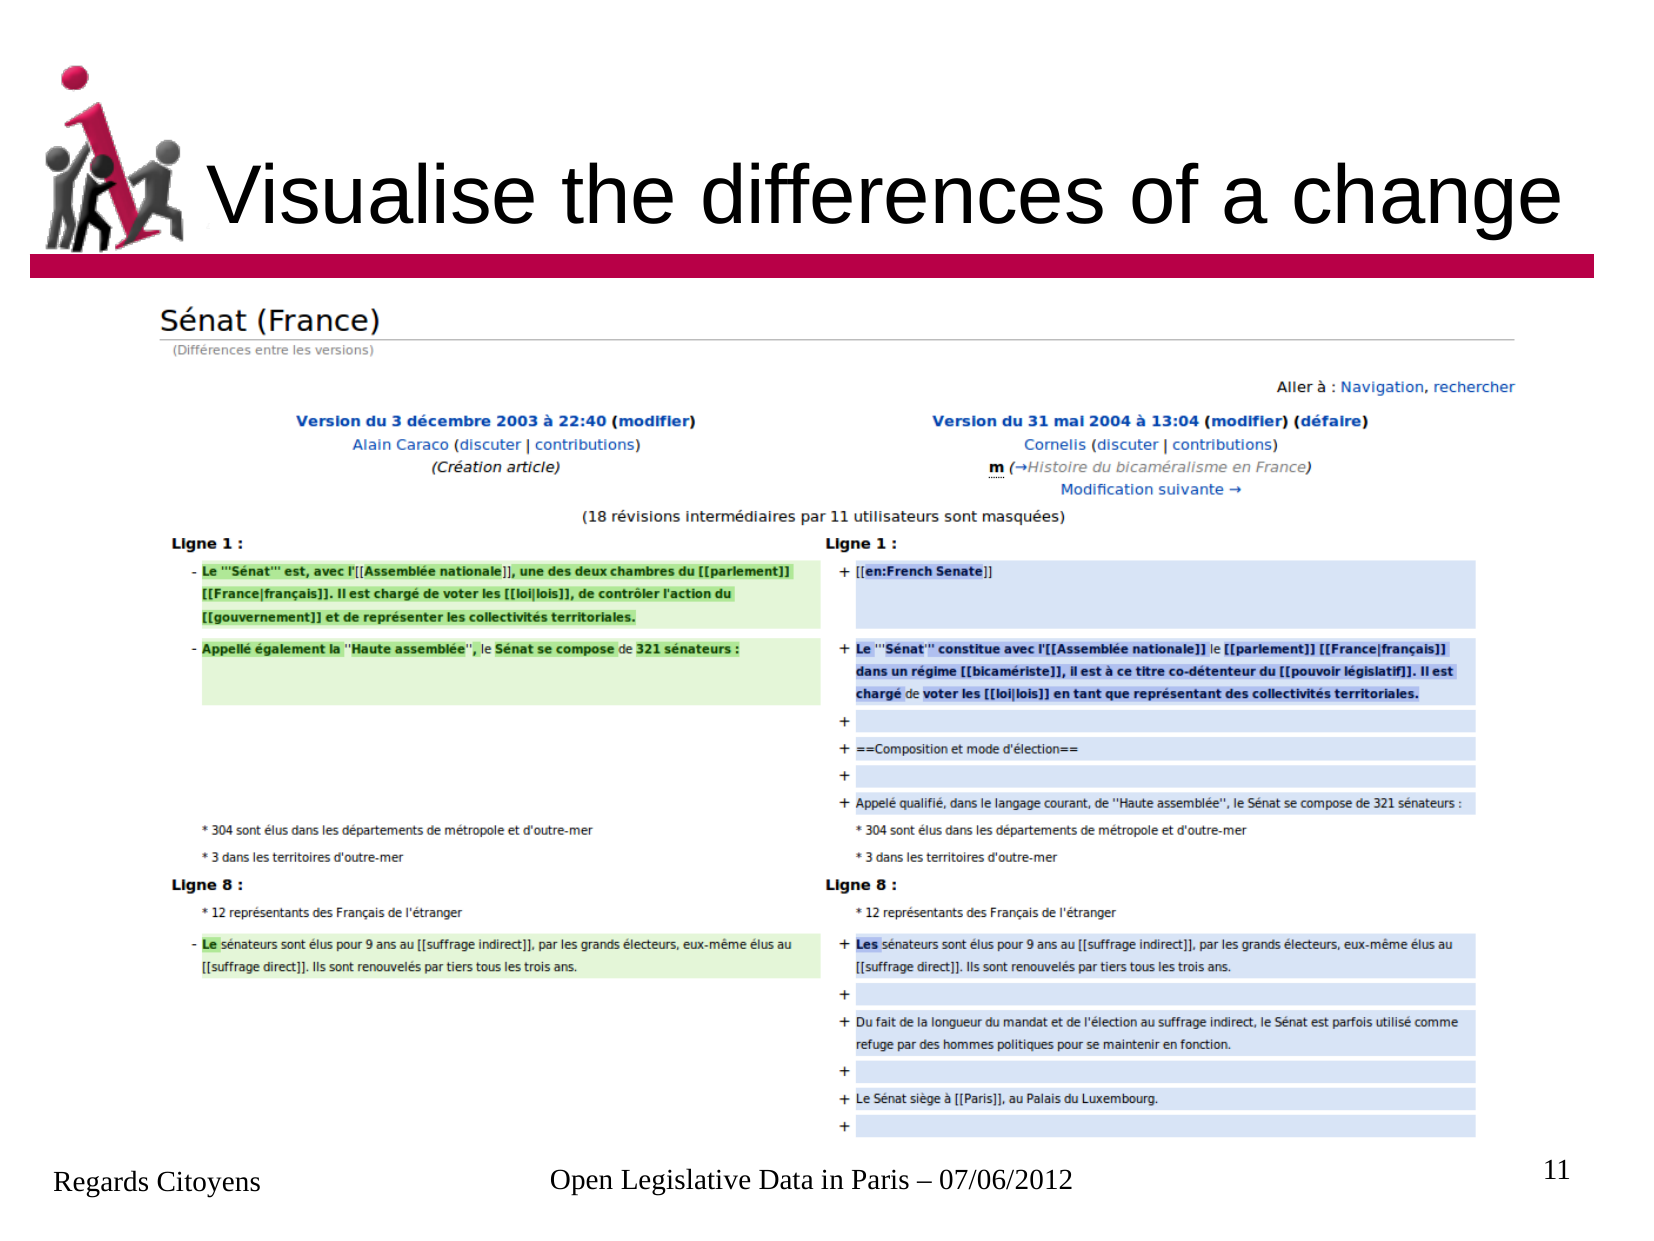

# Visualise the differences of a change
11
Présentation au Sénat - 31 mai 2012